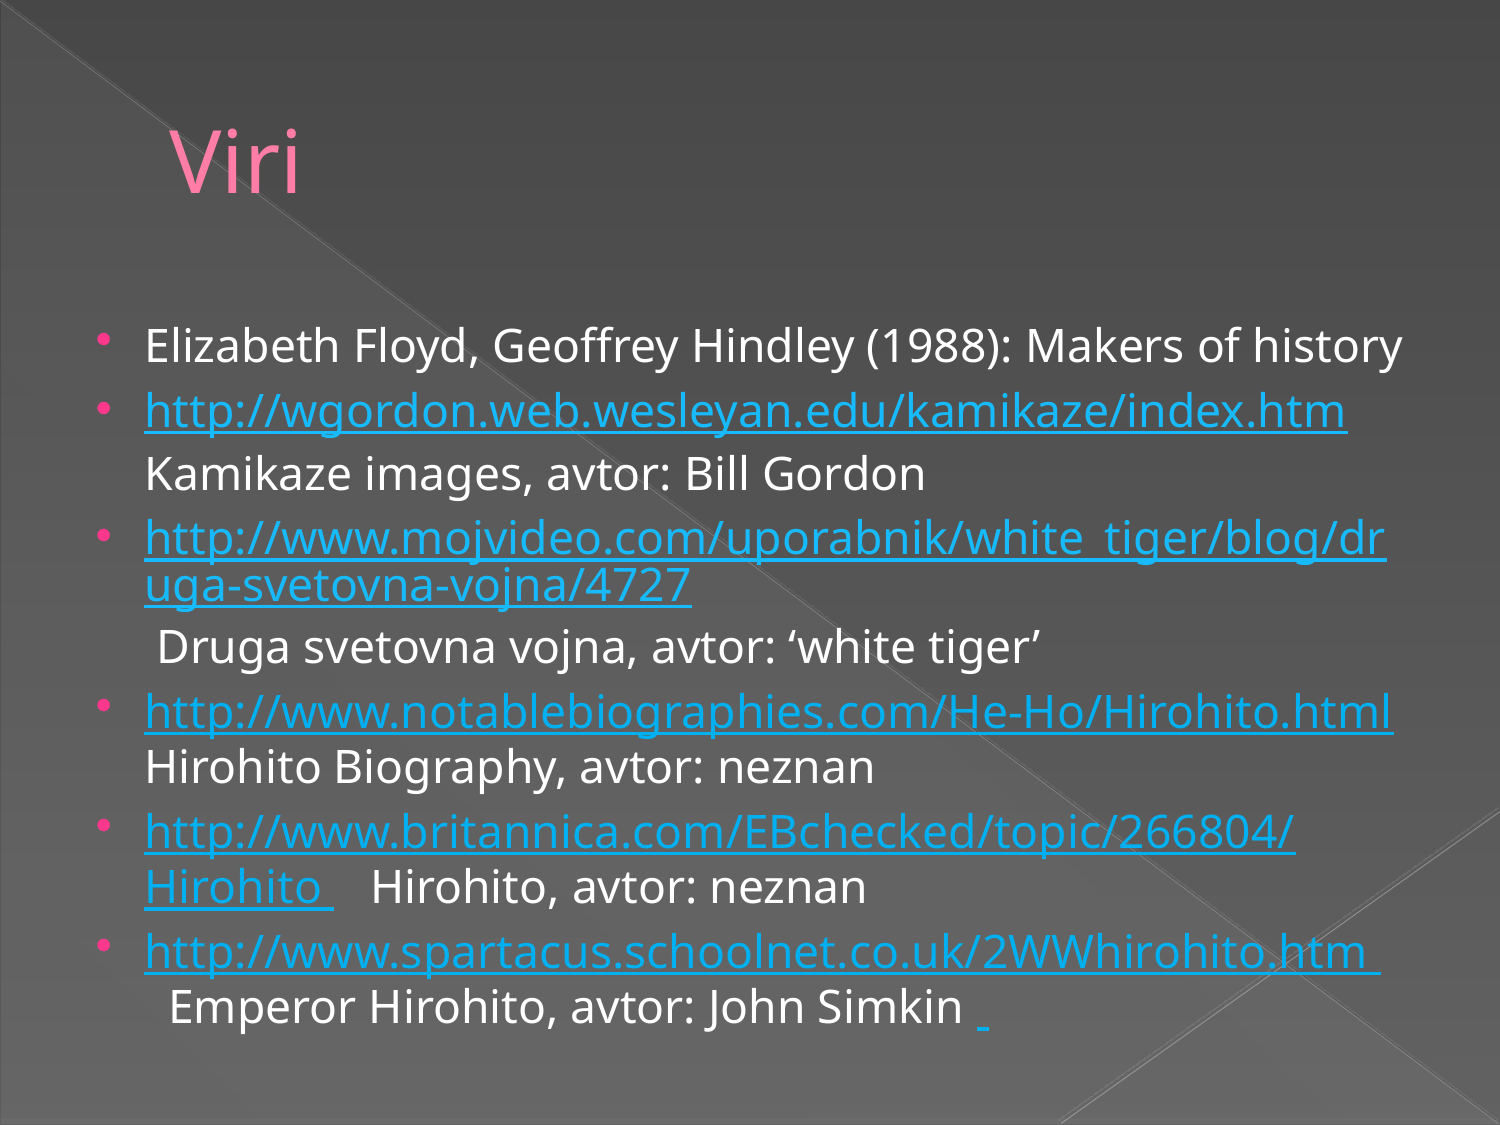

# Viri
Elizabeth Floyd, Geoffrey Hindley (1988): Makers of history
http://wgordon.web.wesleyan.edu/kamikaze/index.htm Kamikaze images, avtor: Bill Gordon
http://www.mojvideo.com/uporabnik/white_tiger/blog/druga-svetovna-vojna/4727 Druga svetovna vojna, avtor: ‘white tiger’
http://www.notablebiographies.com/He-Ho/Hirohito.html Hirohito Biography, avtor: neznan
http://www.britannica.com/EBchecked/topic/266804/Hirohito Hirohito, avtor: neznan
http://www.spartacus.schoolnet.co.uk/2WWhirohito.htm Emperor Hirohito, avtor: John Simkin